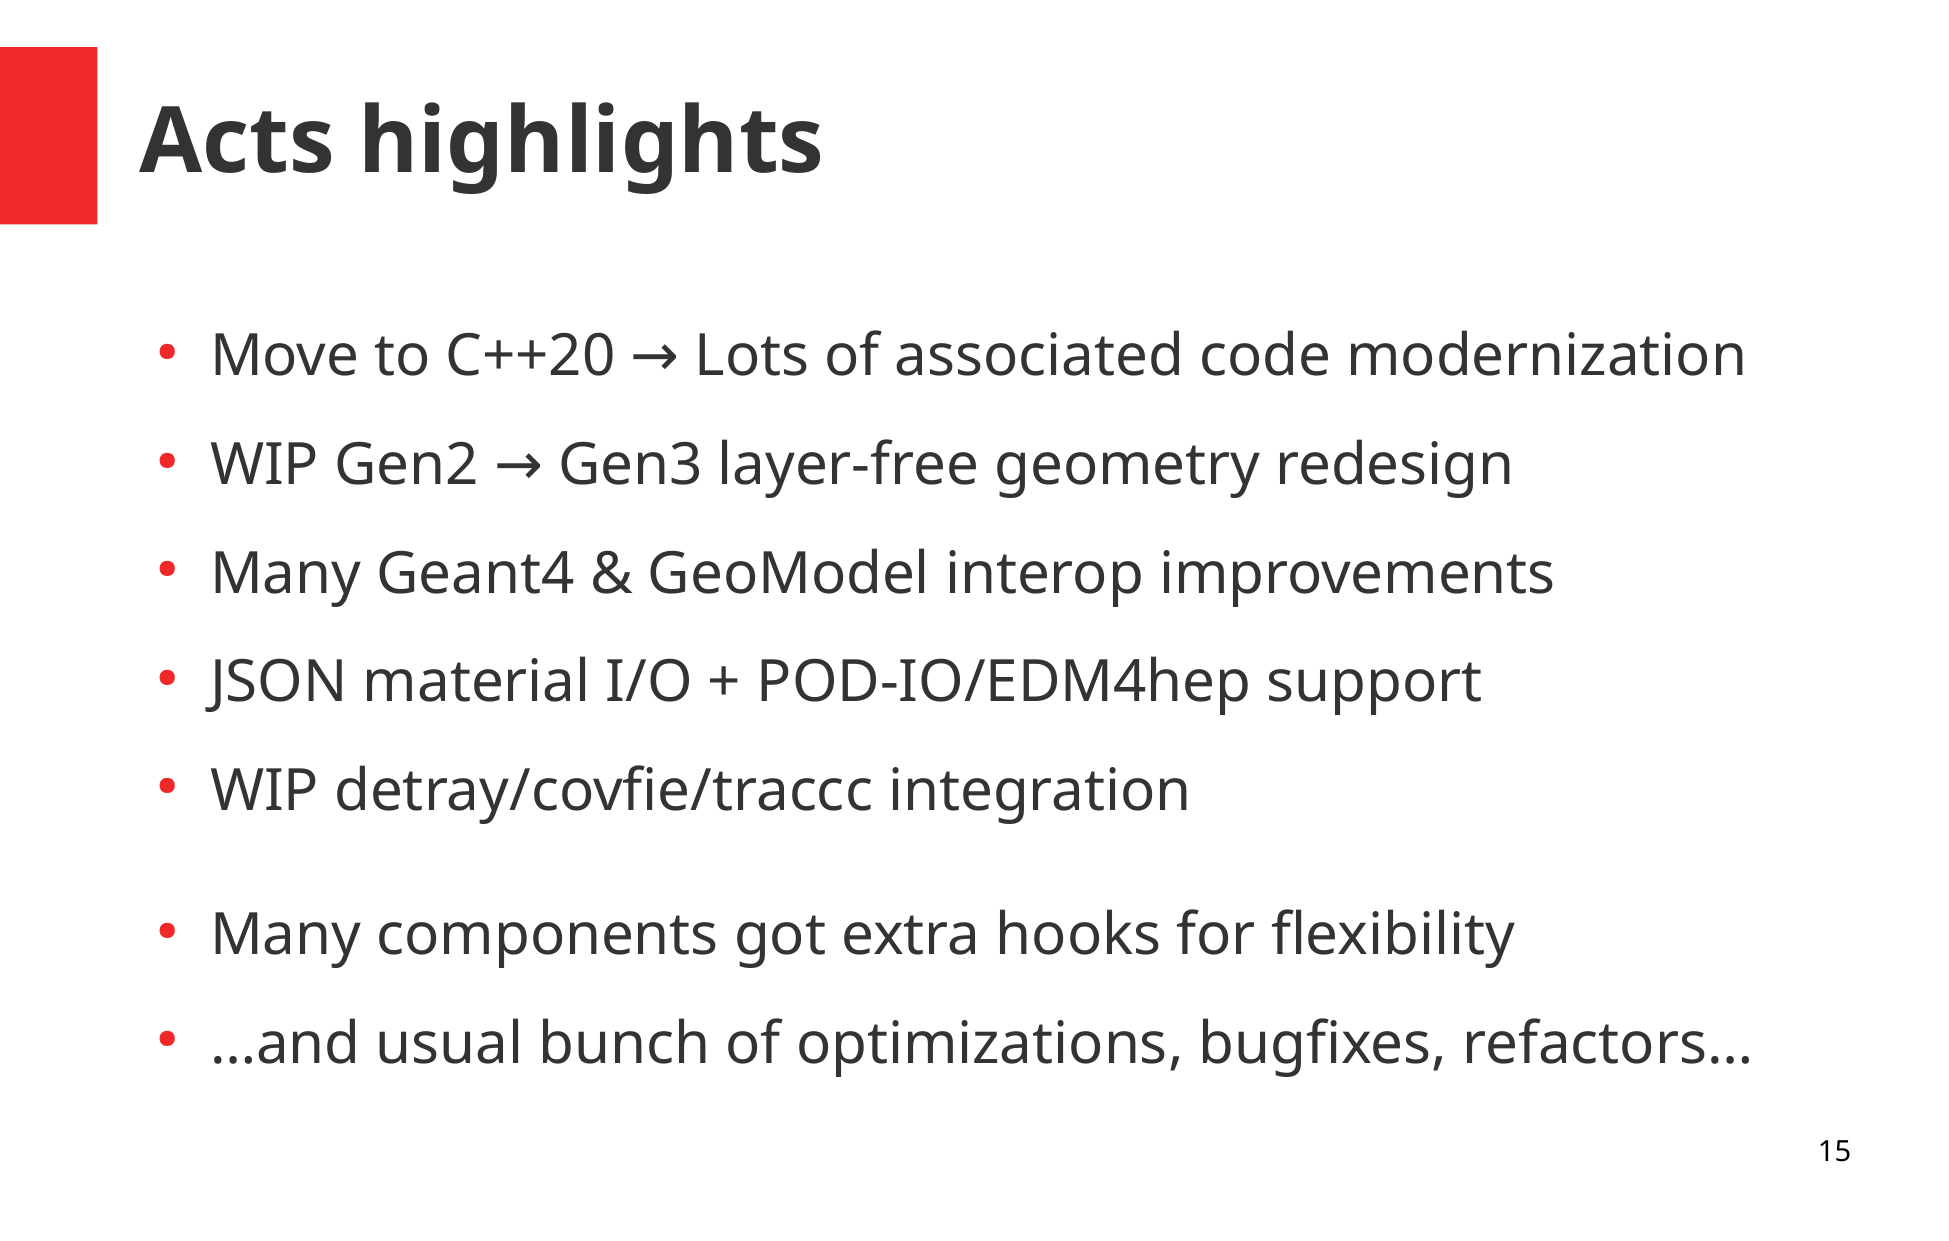

# Acts highlights
Move to C++20 → Lots of associated code modernization
WIP Gen2 → Gen3 layer-free geometry redesign
Many Geant4 & GeoModel interop improvements
JSON material I/O + POD-IO/EDM4hep support
WIP detray/covfie/traccc integration
Many components got extra hooks for flexibility
…and usual bunch of optimizations, bugfixes, refactors…
15